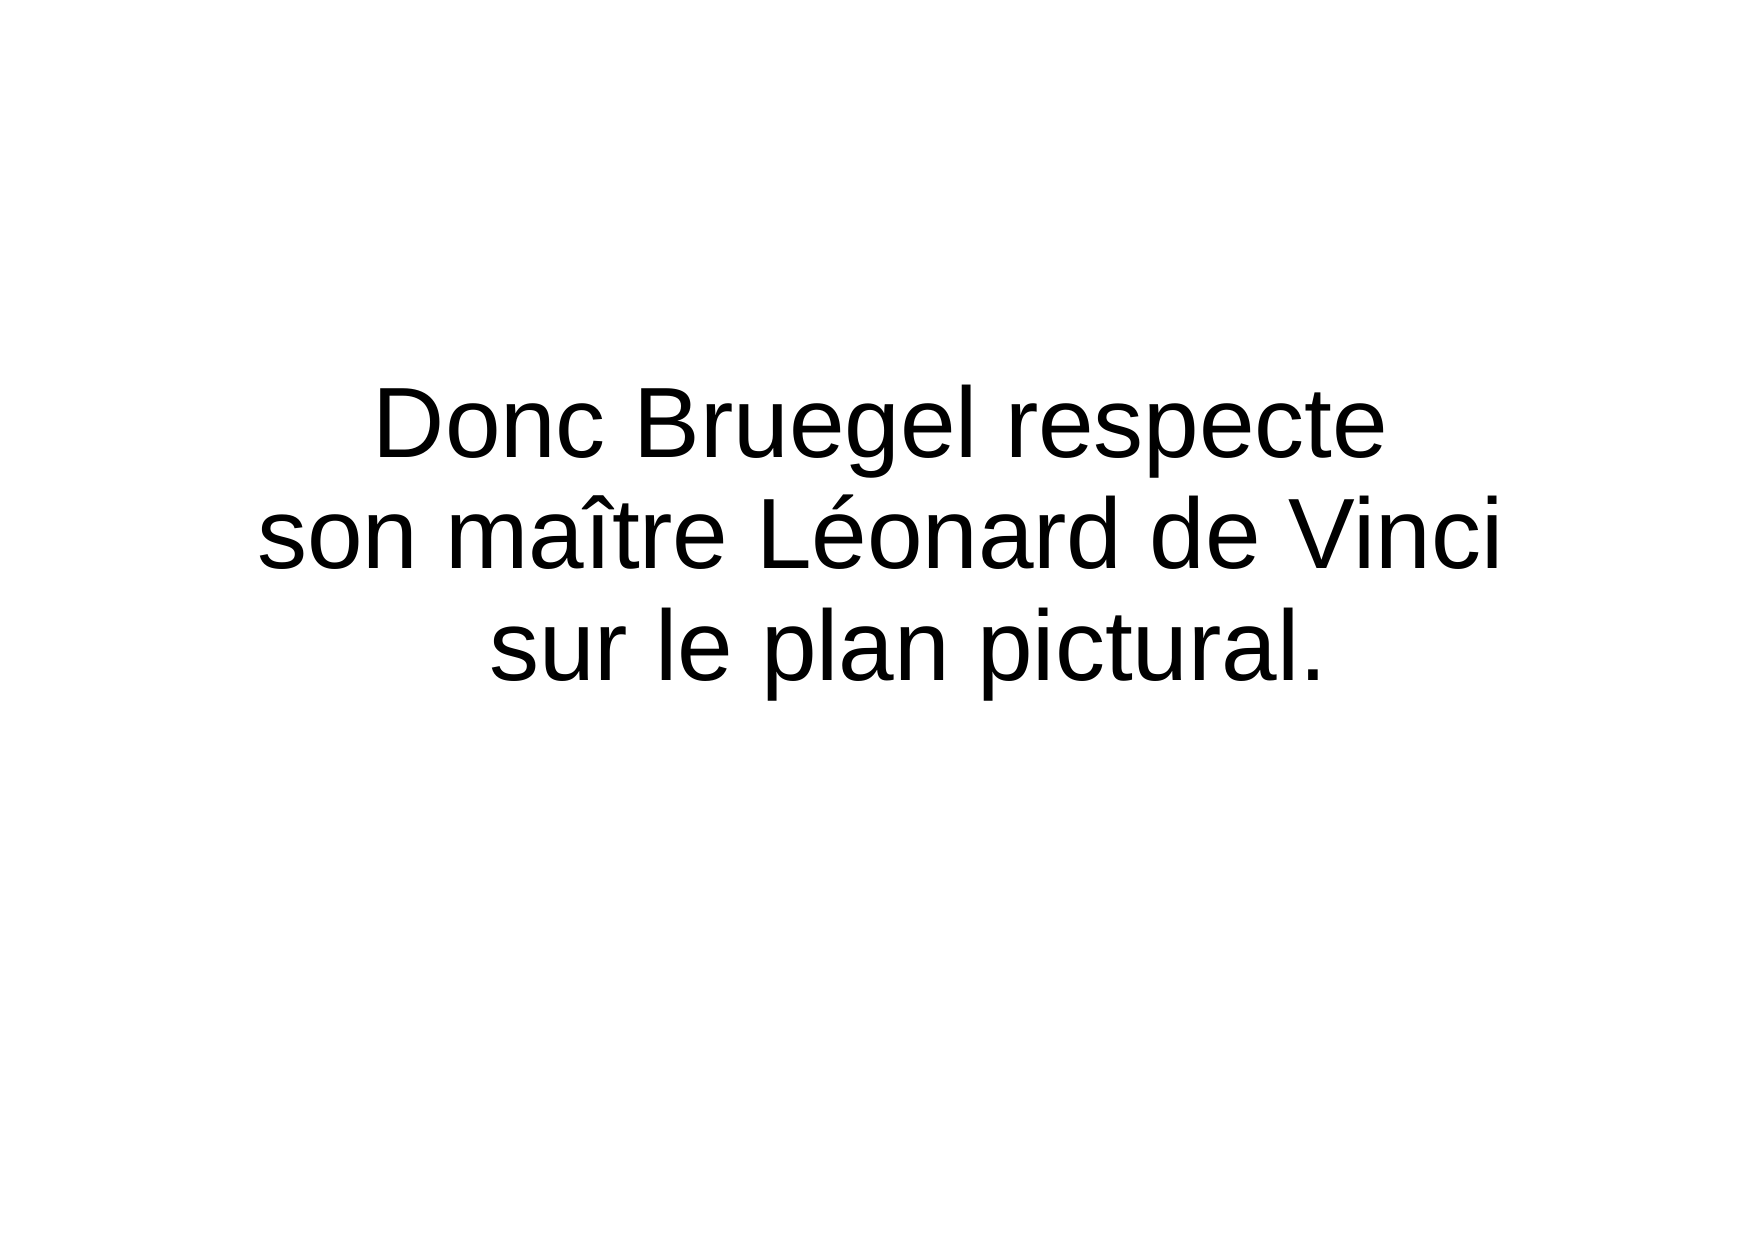

Donc Bruegel respecte
 son maître Léonard de Vinci sur le plan pictural.